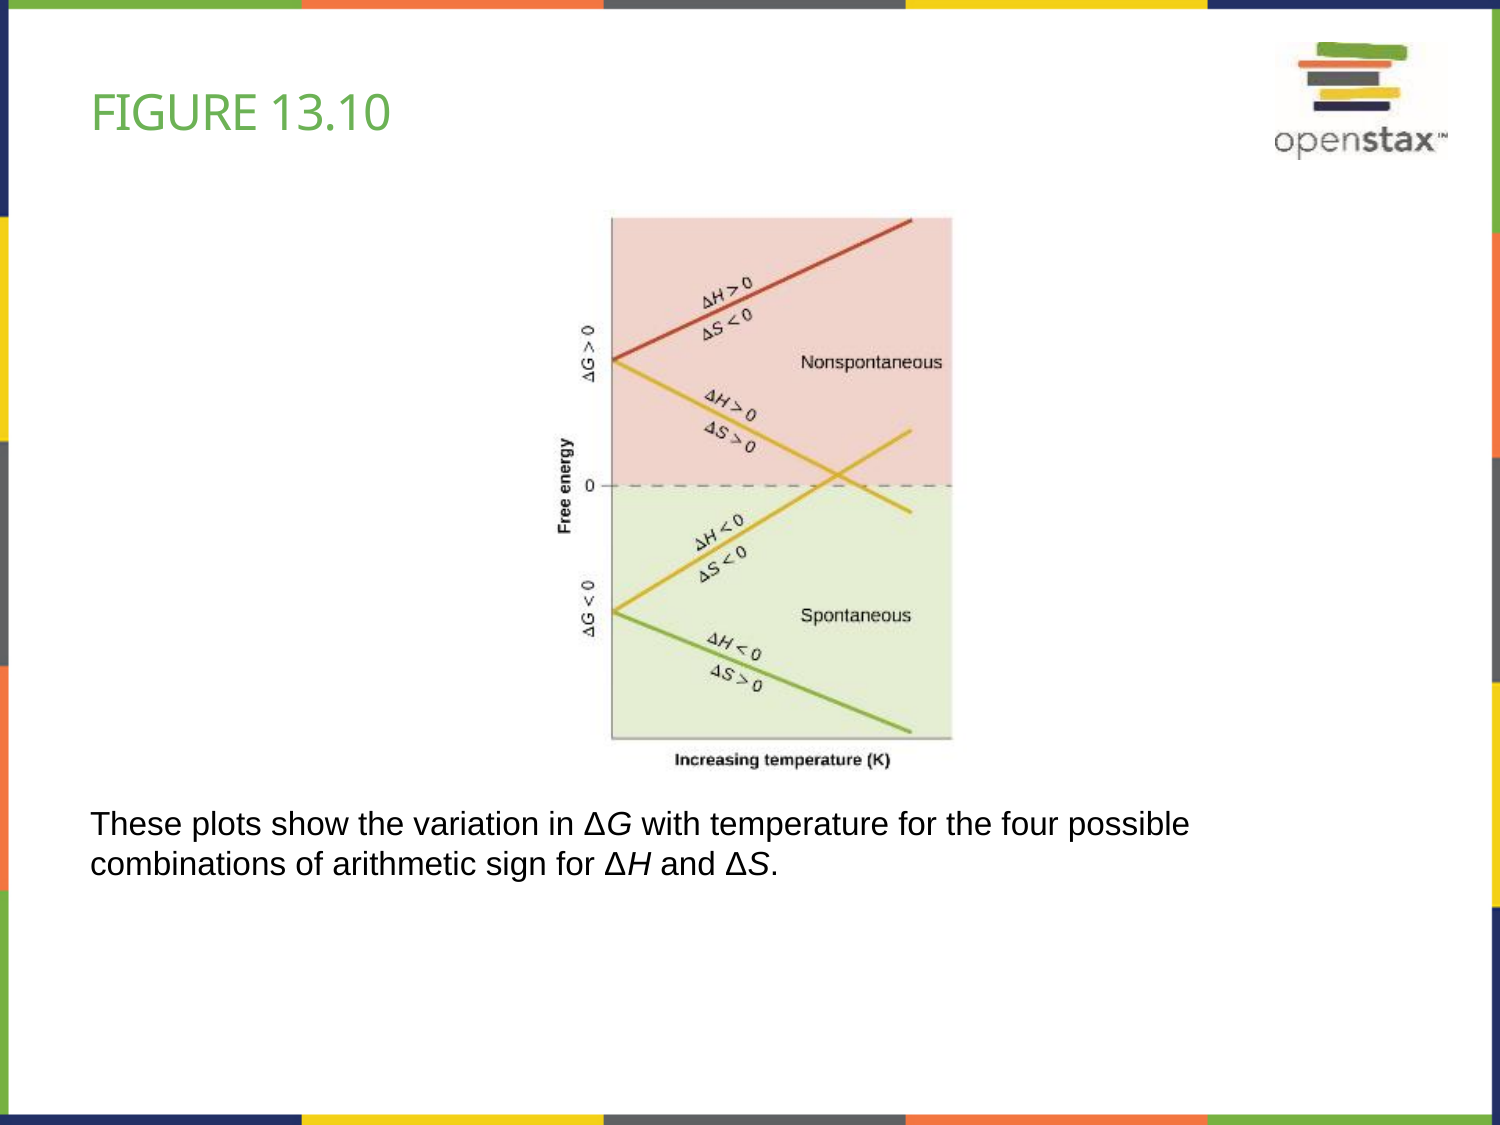

# Figure 13.10
These plots show the variation in ΔG with temperature for the four possible combinations of arithmetic sign for ΔH and ΔS.